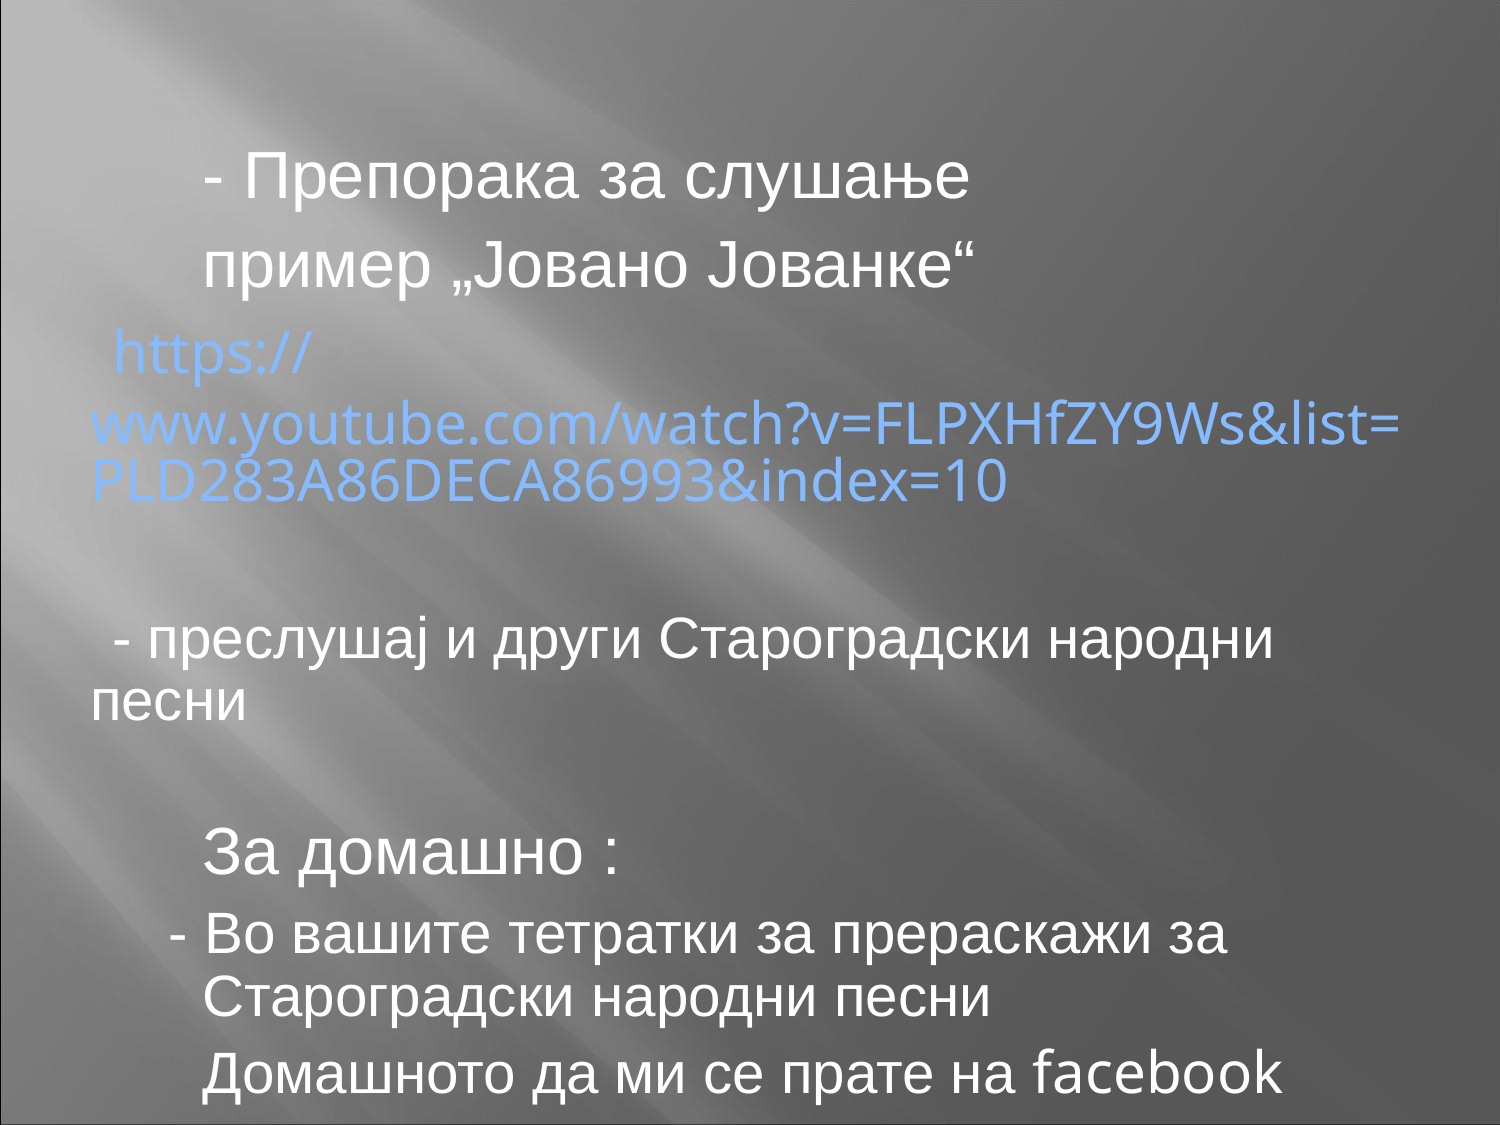

# - Препорака за слушање
пример „Јовано Јованке“
https://www.youtube.com/watch?v=FLPXHfZY9Ws&list=PLD283A86DECA86993&index=10
- преслушај и други Староградски народни песни
За домашно :
- Во вашите тетратки за прераскажи за Староградски народни песни
Домашното да ми се прате на facebook